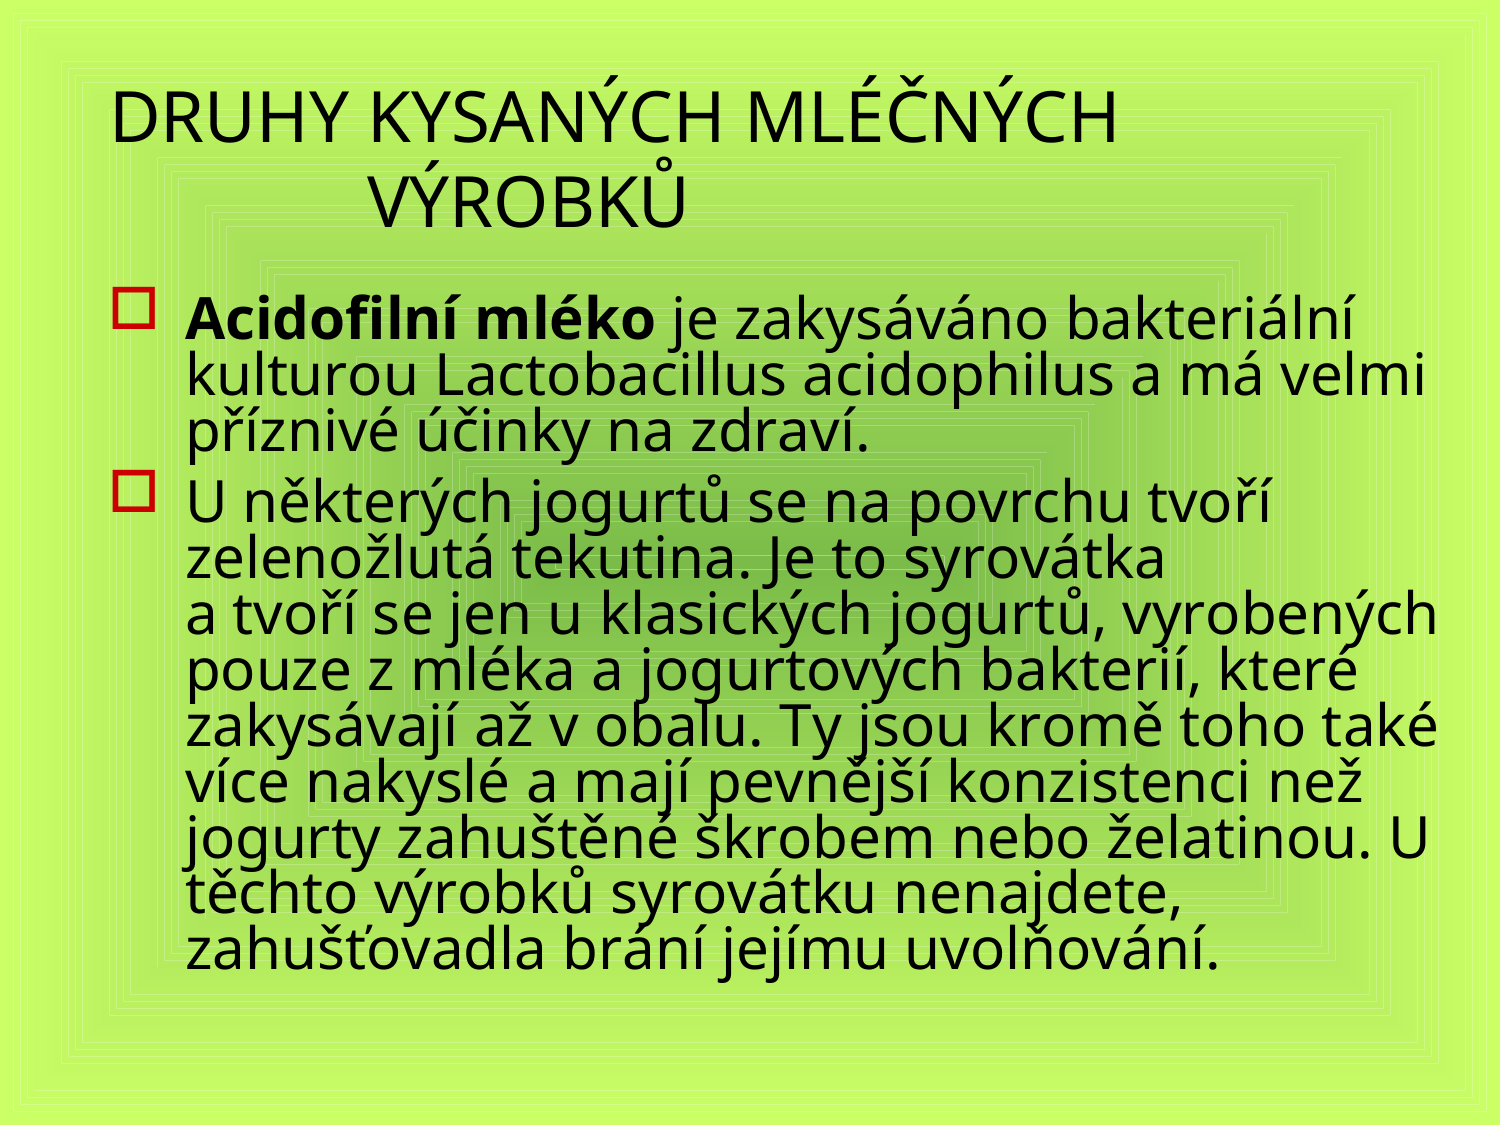

# DRUHY KYSANÝCH MLÉČNÝCH VÝROBKŮ
Acidofilní mléko je zakysáváno bakteriální kulturou Lactobacillus acidophilus a má velmi příznivé účinky na zdraví.
U některých jogurtů se na povrchu tvoří zelenožlutá tekutina. Je to syrovátka
a tvoří se jen u klasických jogurtů, vyrobených pouze z mléka a jogurtových bakterií, které zakysávají až v obalu. Ty jsou kromě toho také více nakyslé a mají pevnější konzistenci než jogurty zahuštěné škrobem nebo želatinou. U těchto výrobků syrovátku nenajdete, zahušťovadla brání jejímu uvolňování.